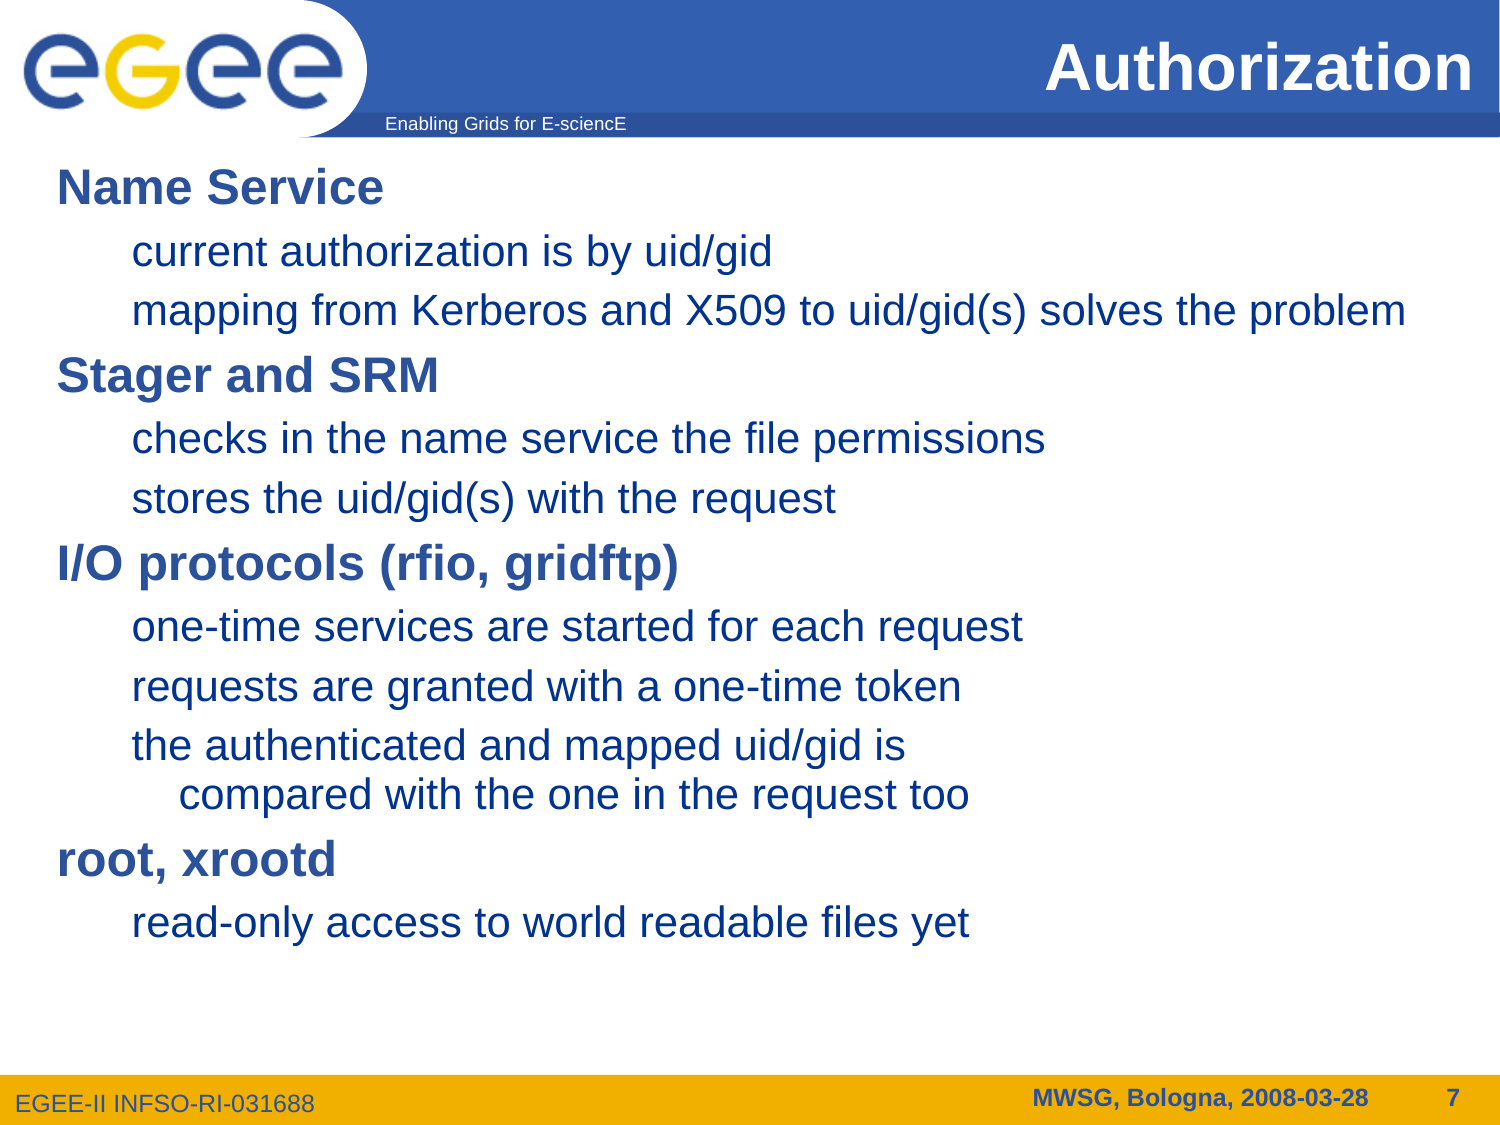

# Authorization
Name Service
current authorization is by uid/gid
mapping from Kerberos and X509 to uid/gid(s) solves the problem
Stager and SRM
checks in the name service the file permissions
stores the uid/gid(s) with the request
I/O protocols (rfio, gridftp)
one-time services are started for each request
requests are granted with a one-time token
the authenticated and mapped uid/gid is
compared with the one in the request too
root, xrootd
read-only access to world readable files yet
MWSG, Bologna, 2008-03-28
7